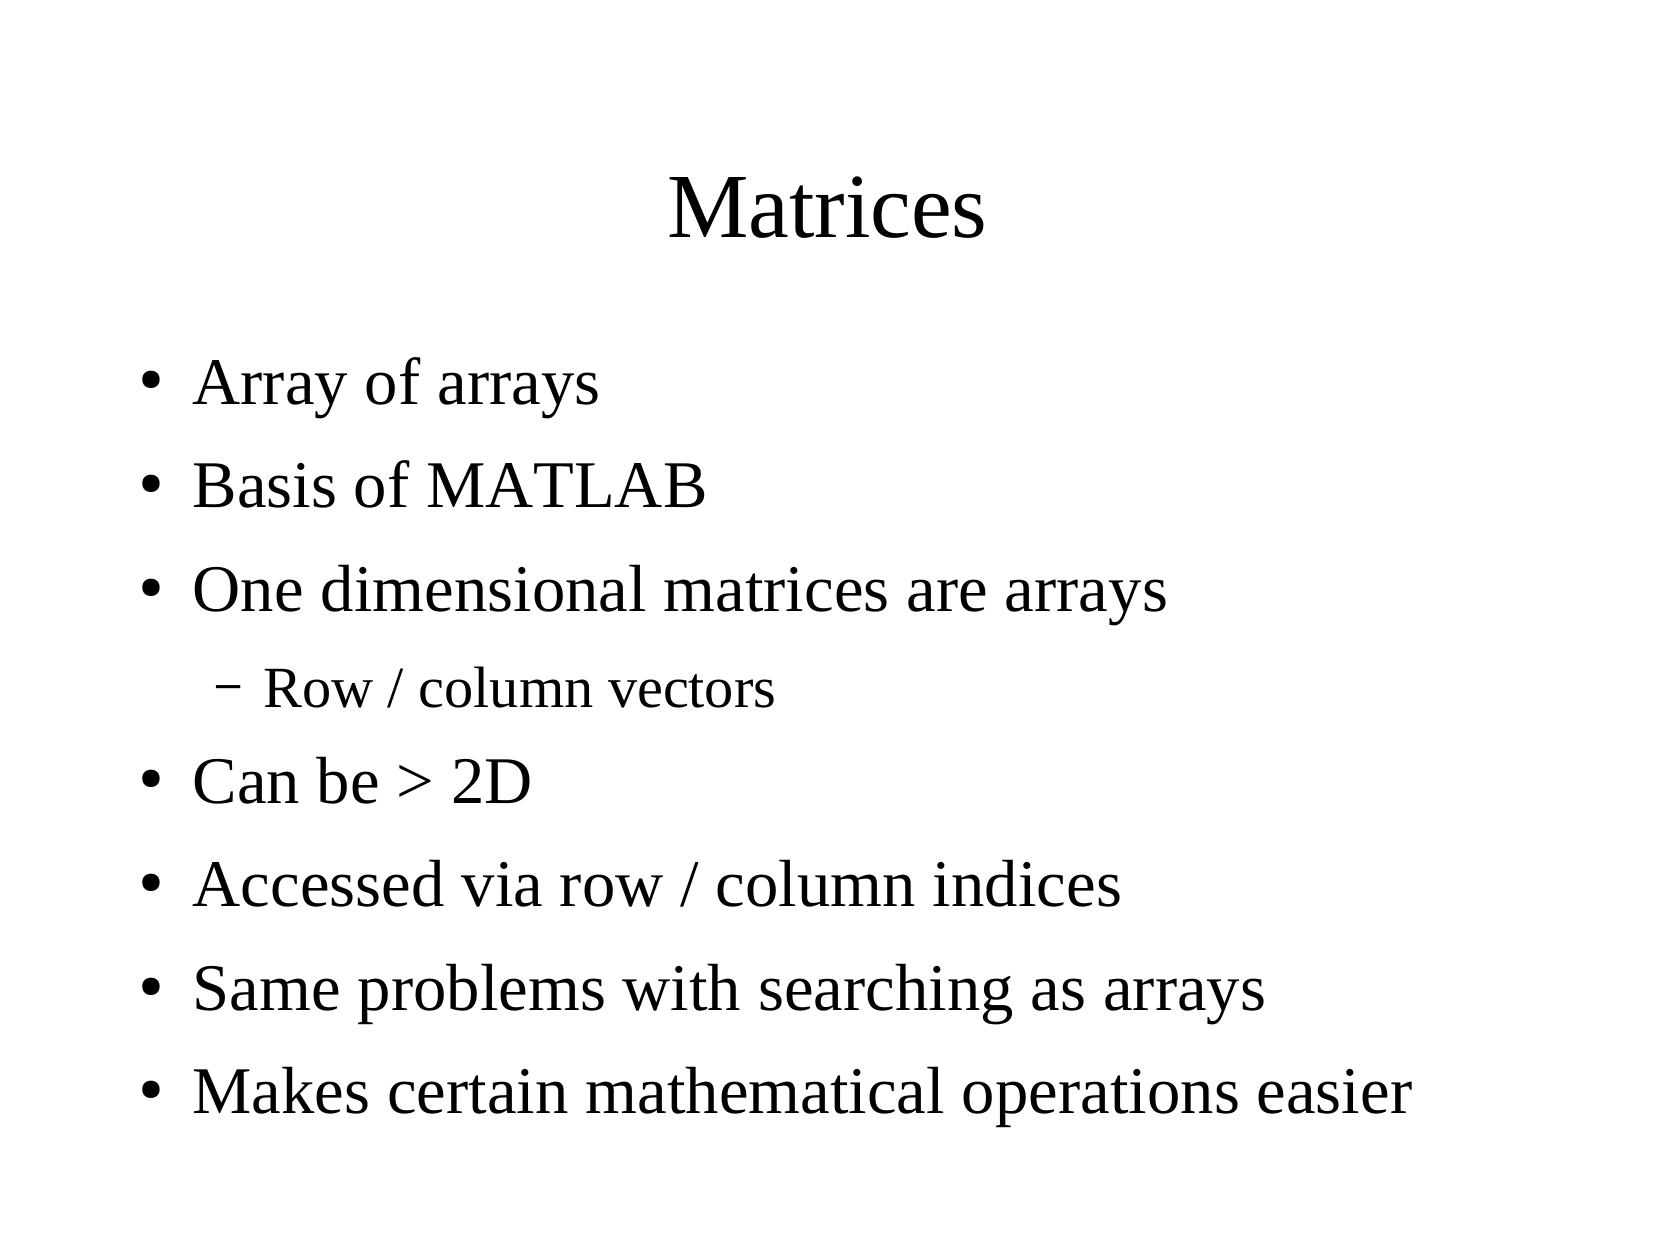

# Matrices
Array of arrays
Basis of MATLAB
One dimensional matrices are arrays
Row / column vectors
Can be > 2D
Accessed via row / column indices
Same problems with searching as arrays
Makes certain mathematical operations easier